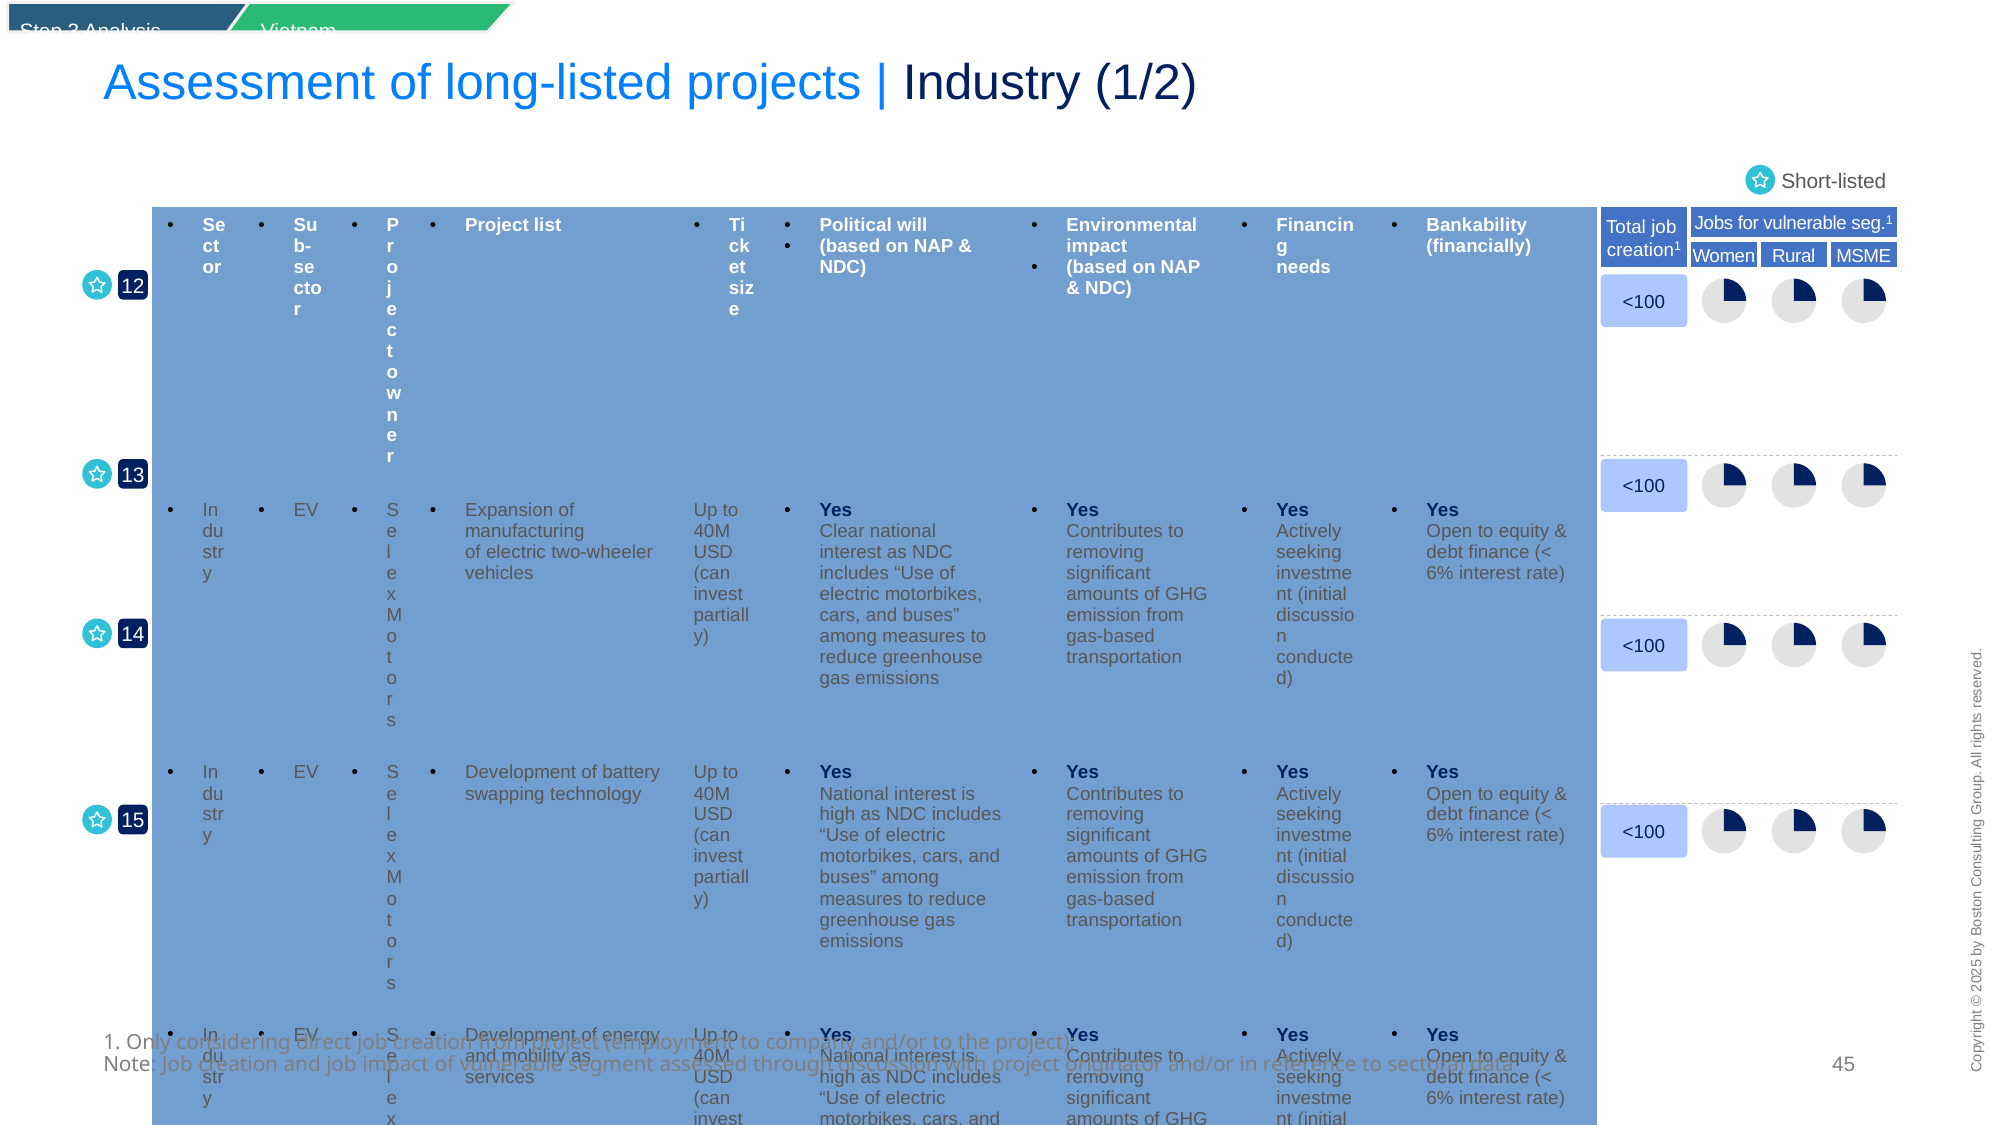

Step 3 Analysis
Vietnam
# Assessment of long-listed projects | Industry (1/2)
Short-listed
| Sector | Sub-sector | Project owner | Project list | Ticket size | Political will (based on NAP & NDC) | Environmental impact (based on NAP & NDC) | Financing needs | Bankability (financially) |
| --- | --- | --- | --- | --- | --- | --- | --- | --- |
| Industry | EV | Selex Motors | Expansion of manufacturing of electric two-wheeler vehicles | Up to 40M USD (can invest partially) | Yes Clear national interest as NDC includes “Use of electric motorbikes, cars, and buses” among measures to reduce greenhouse gas emissions | Yes Contributes to removing significant amounts of GHG emission from gas-based transportation | Yes Actively seeking investment (initial discussion conducted) | Yes Open to equity & debt finance (< 6% interest rate) |
| Industry | EV | Selex Motors | Development of battery swapping technology | Up to 40M USD (can invest partially) | Yes National interest is high as NDC includes “Use of electric motorbikes, cars, and buses” among measures to reduce greenhouse gas emissions | Yes Contributes to removing significant amounts of GHG emission from gas-based transportation | Yes Actively seeking investment (initial discussion conducted) | Yes Open to equity & debt finance (< 6% interest rate) |
| Industry | EV | Selex Motors | Development of energy and mobility as services | Up to 40M USD (can invest partially) | Yes National interest is high as NDC includes “Use of electric motorbikes, cars, and buses” among measures to reduce greenhouse gas emissions | Yes Contributes to removing significant amounts of GHG emission from gas-based transportation | Yes Actively seeking investment (initial discussion conducted) | Yes Open to equity & debt finance (< 6% interest rate) |
| Industry | Sustain-able packaging | Buyo-plastic | Expansion of manufacturing of sustainable packaging products from biowaste & organic materials (to replace plastics) | 2.5-3M USD | Yes Clear national interest as NDC includes the application of solid waste processing & recycling technologies and biowaste circulation among measures to reduce greenhouse gas emissions | Yes Biowaste recycling and circulation directly reduces GHG emission by reducing decomposition at landfill and Incineration of waste | Yes Actively seeking investment (initial discussion conducted) | Yes Prioritises debt finance (4.5-5% interest rate) |
Total job
creation1
Jobs for vulnerable seg.1
Women
Rural
MSME
12
<100
13
<100
14
<100
15
<100
1. Only considering direct job creation from project (employment to company and/or to the project);
Note: Job creation and job impact of vulnerable segment assessed through discussion with project originator and/or in reference to sectoral data